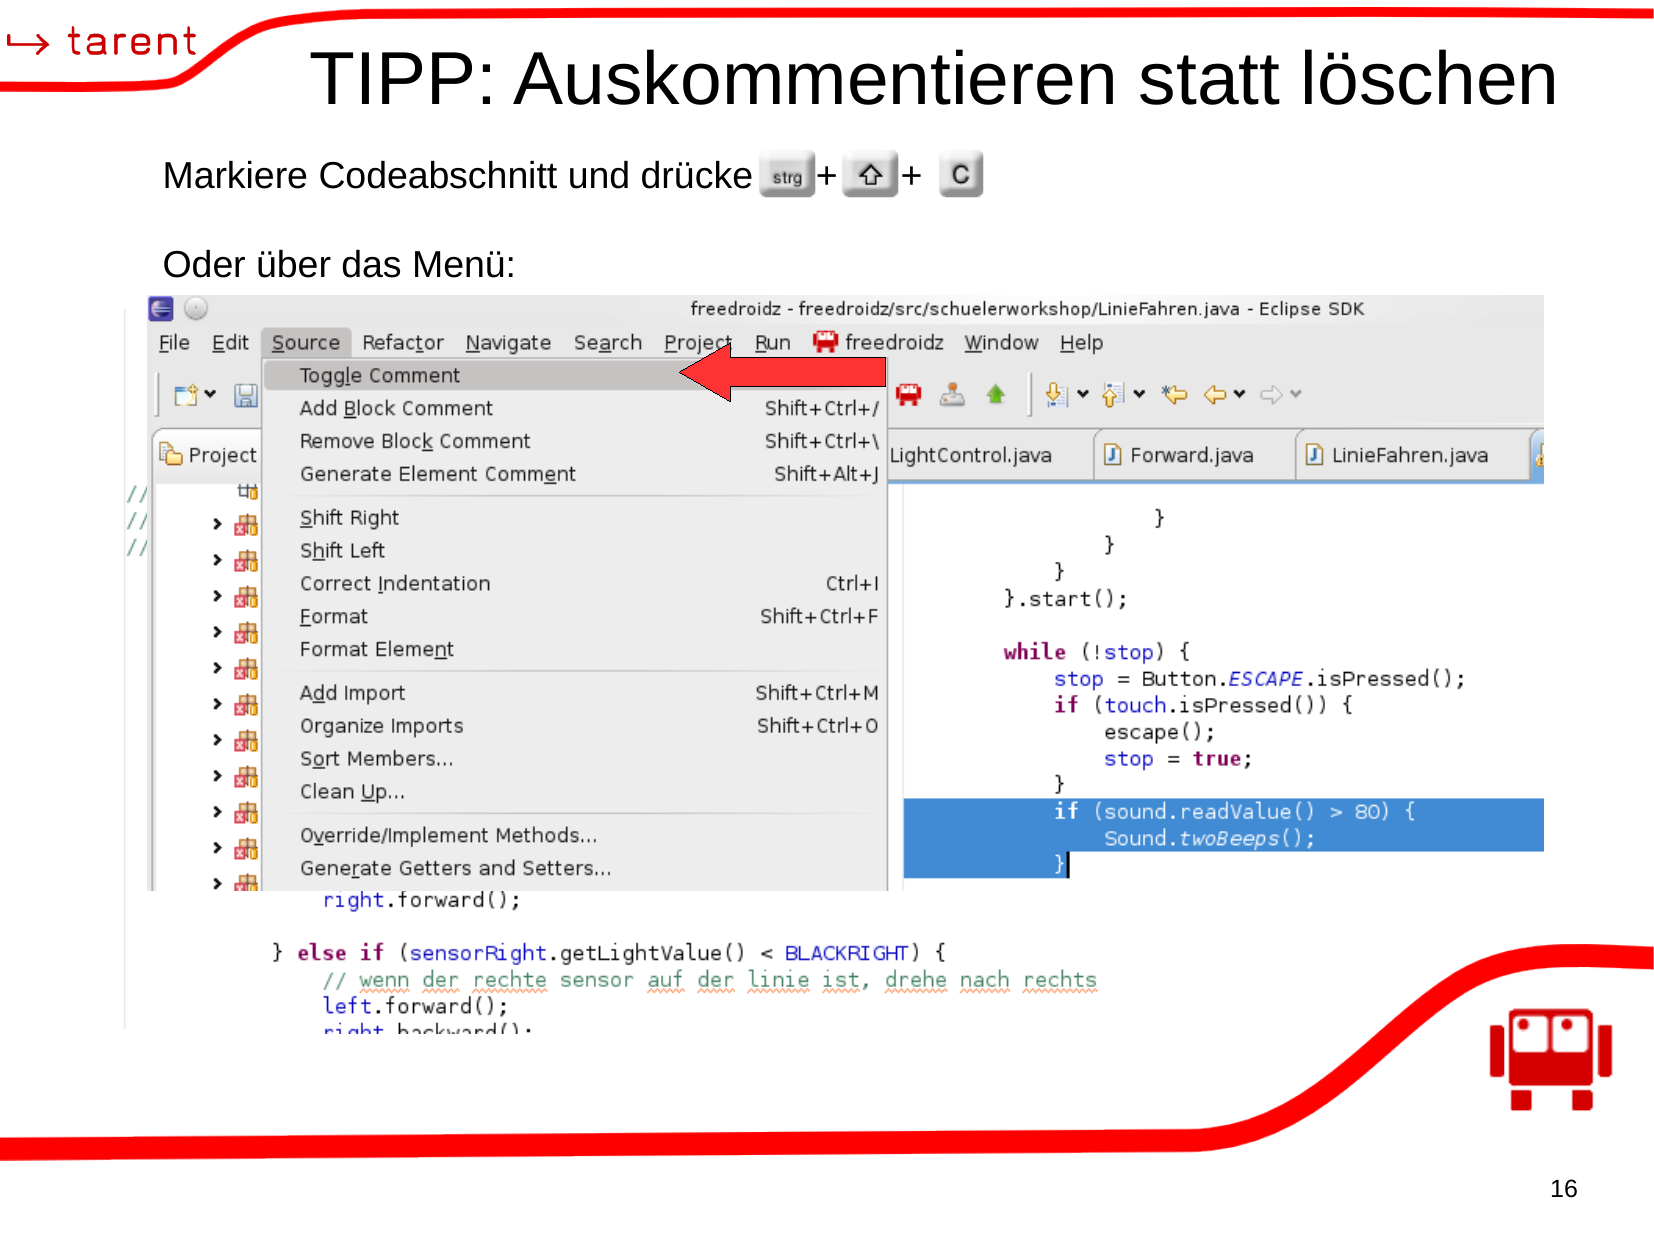

TIPP: Auskommentieren statt löschen
Markiere Codeabschnitt und drücke + +
Oder über das Menü: